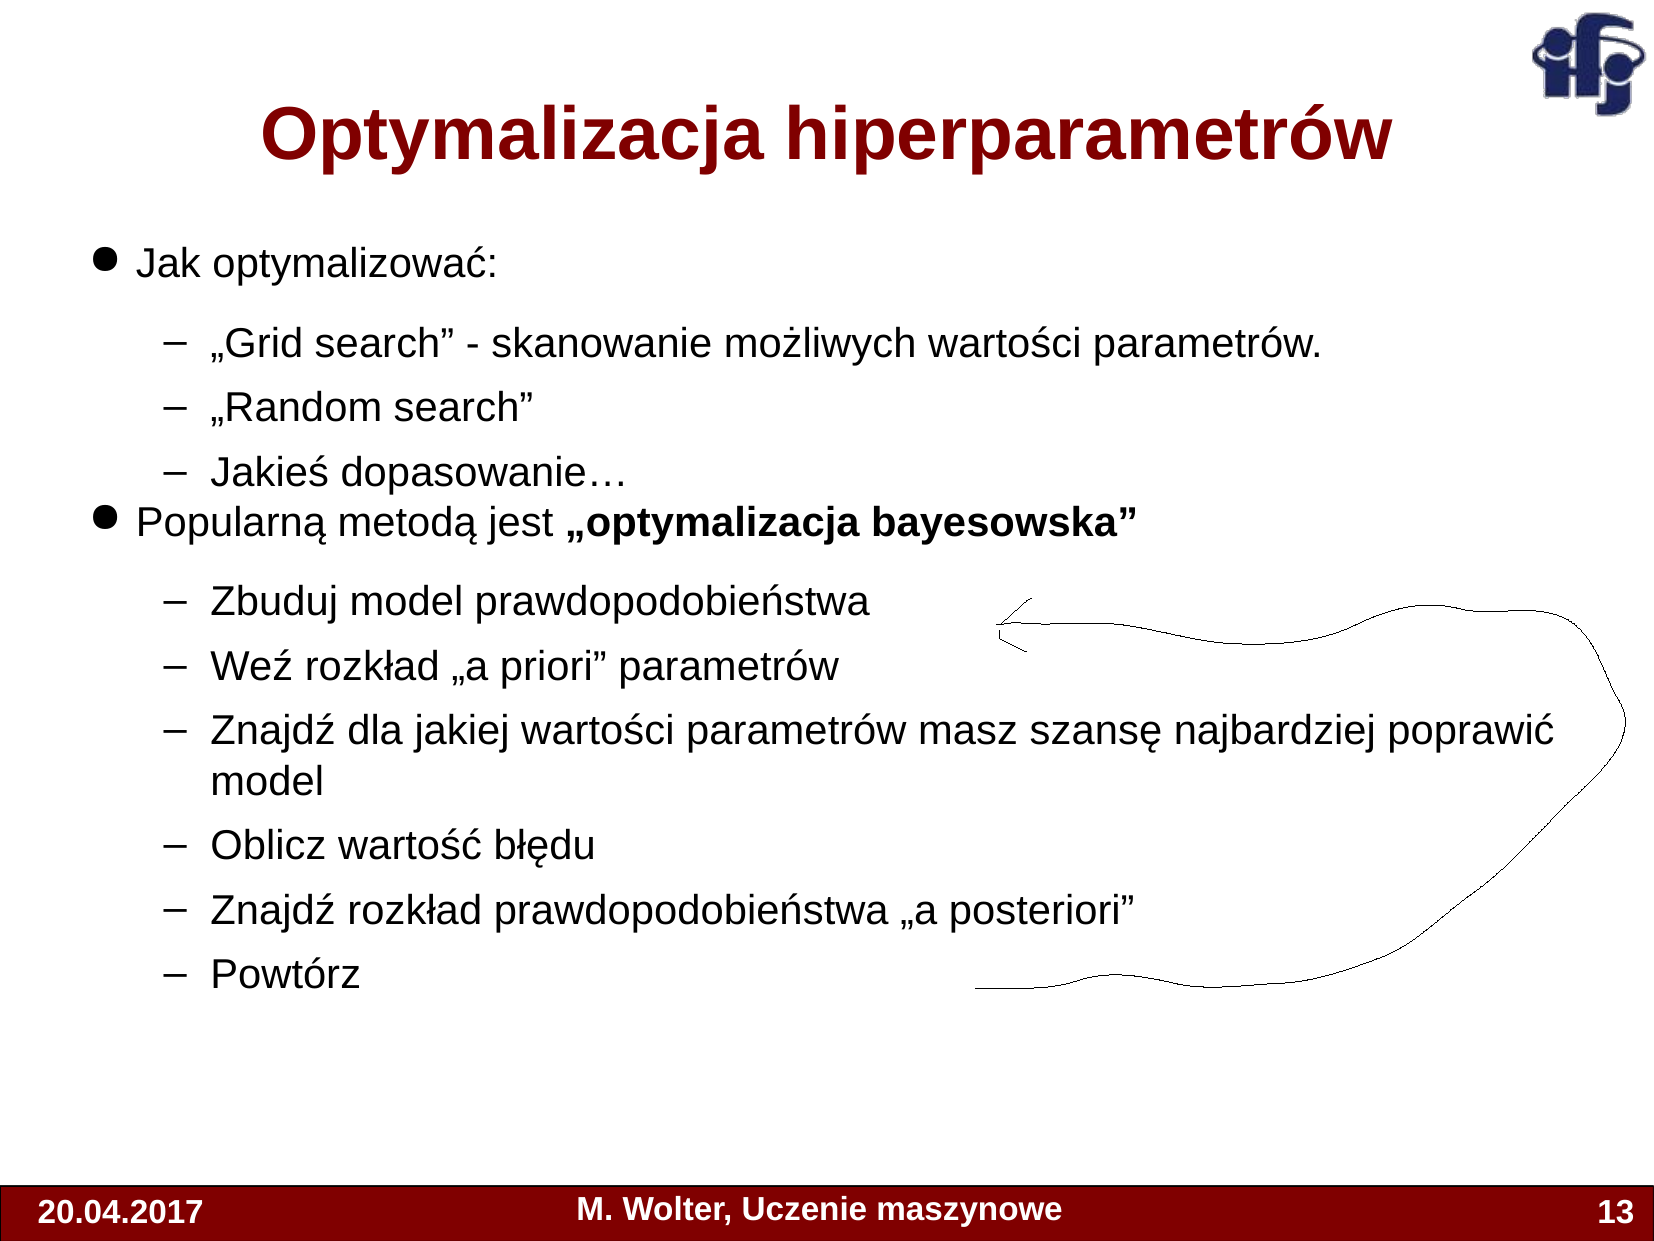

# Optymalizacja hiperparametrów
Jak optymalizować:
„Grid search” - skanowanie możliwych wartości parametrów.
„Random search”
Jakieś dopasowanie…
Popularną metodą jest „optymalizacja bayesowska”
Zbuduj model prawdopodobieństwa
Weź rozkład „a priori” parametrów
Znajdź dla jakiej wartości parametrów masz szansę najbardziej poprawić model
Oblicz wartość błędu
Znajdź rozkład prawdopodobieństwa „a posteriori”
Powtórz
9.03.2017
Machine Learning, M. Wolter